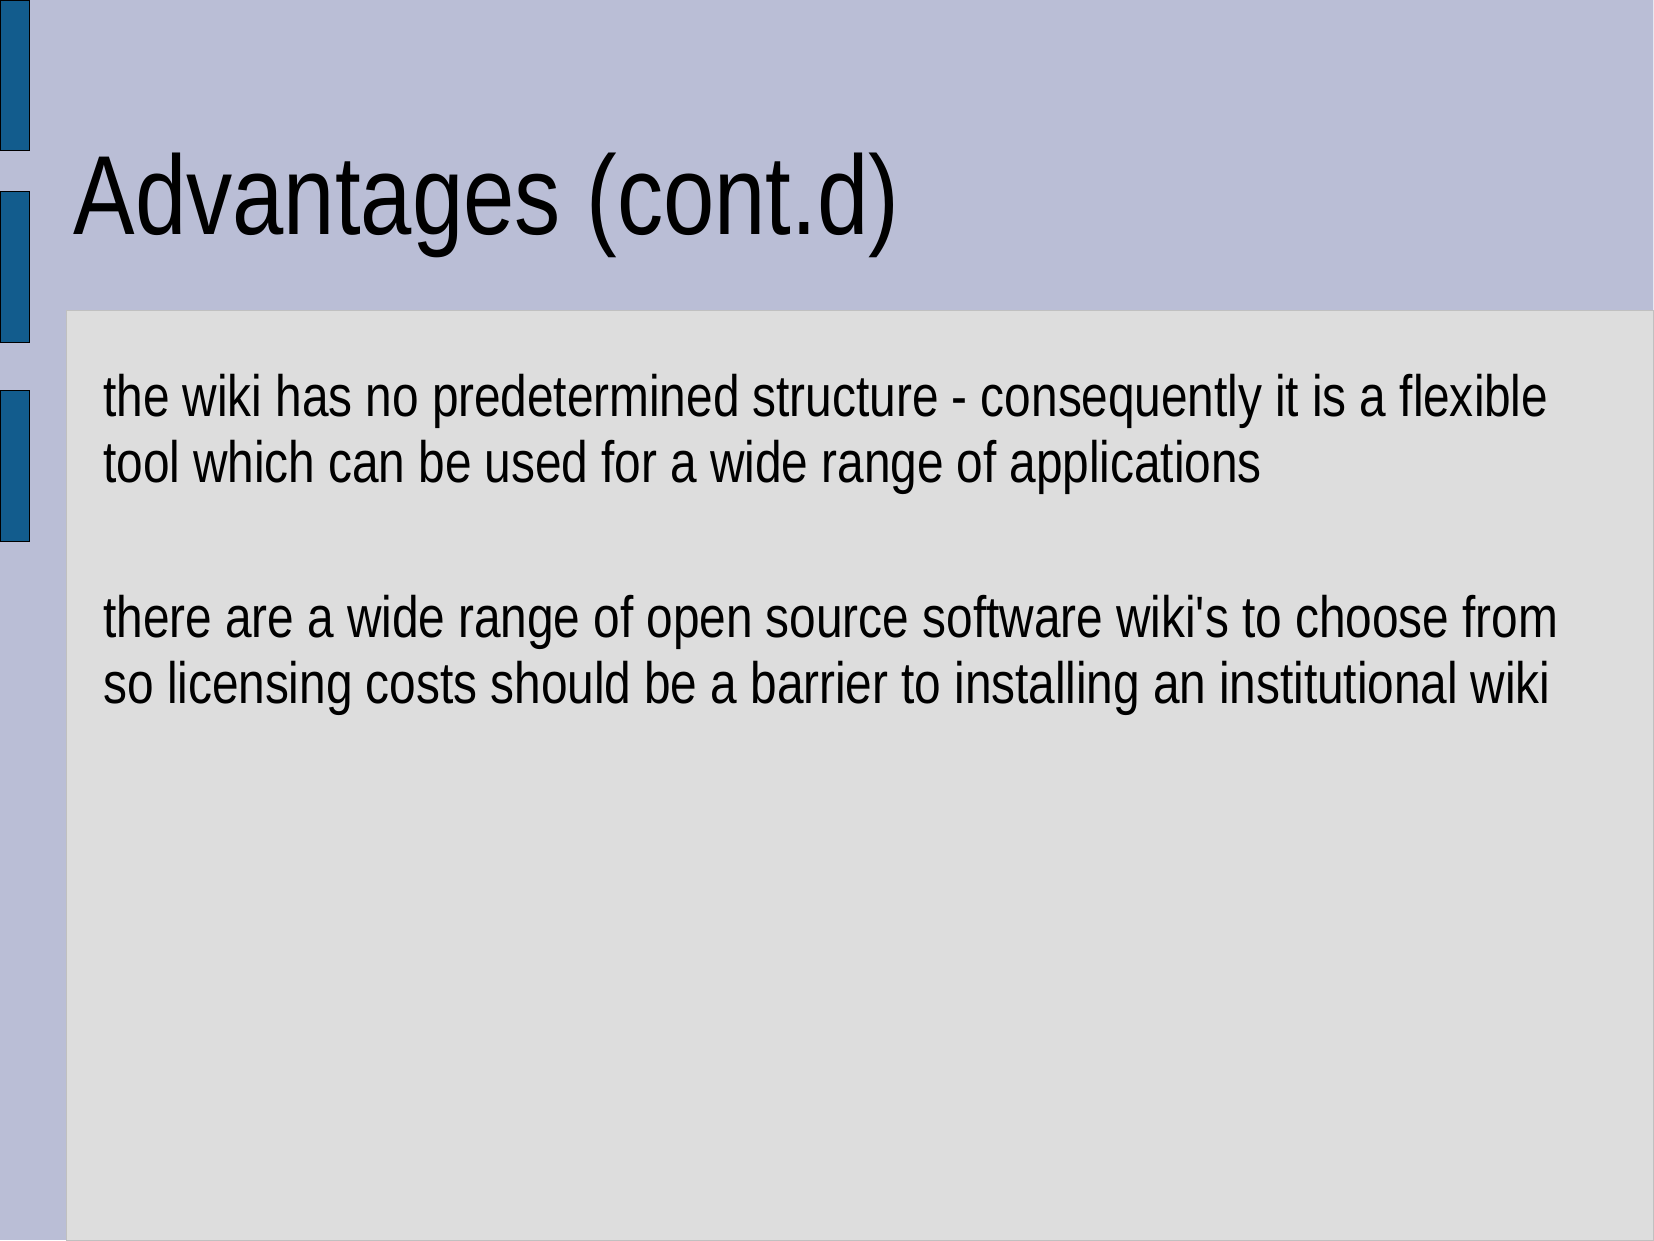

Advantages (cont.d)
the wiki has no predetermined structure - consequently it is a flexible tool which can be used for a wide range of applications
there are a wide range of open source software wiki's to choose from so licensing costs should be a barrier to installing an institutional wiki